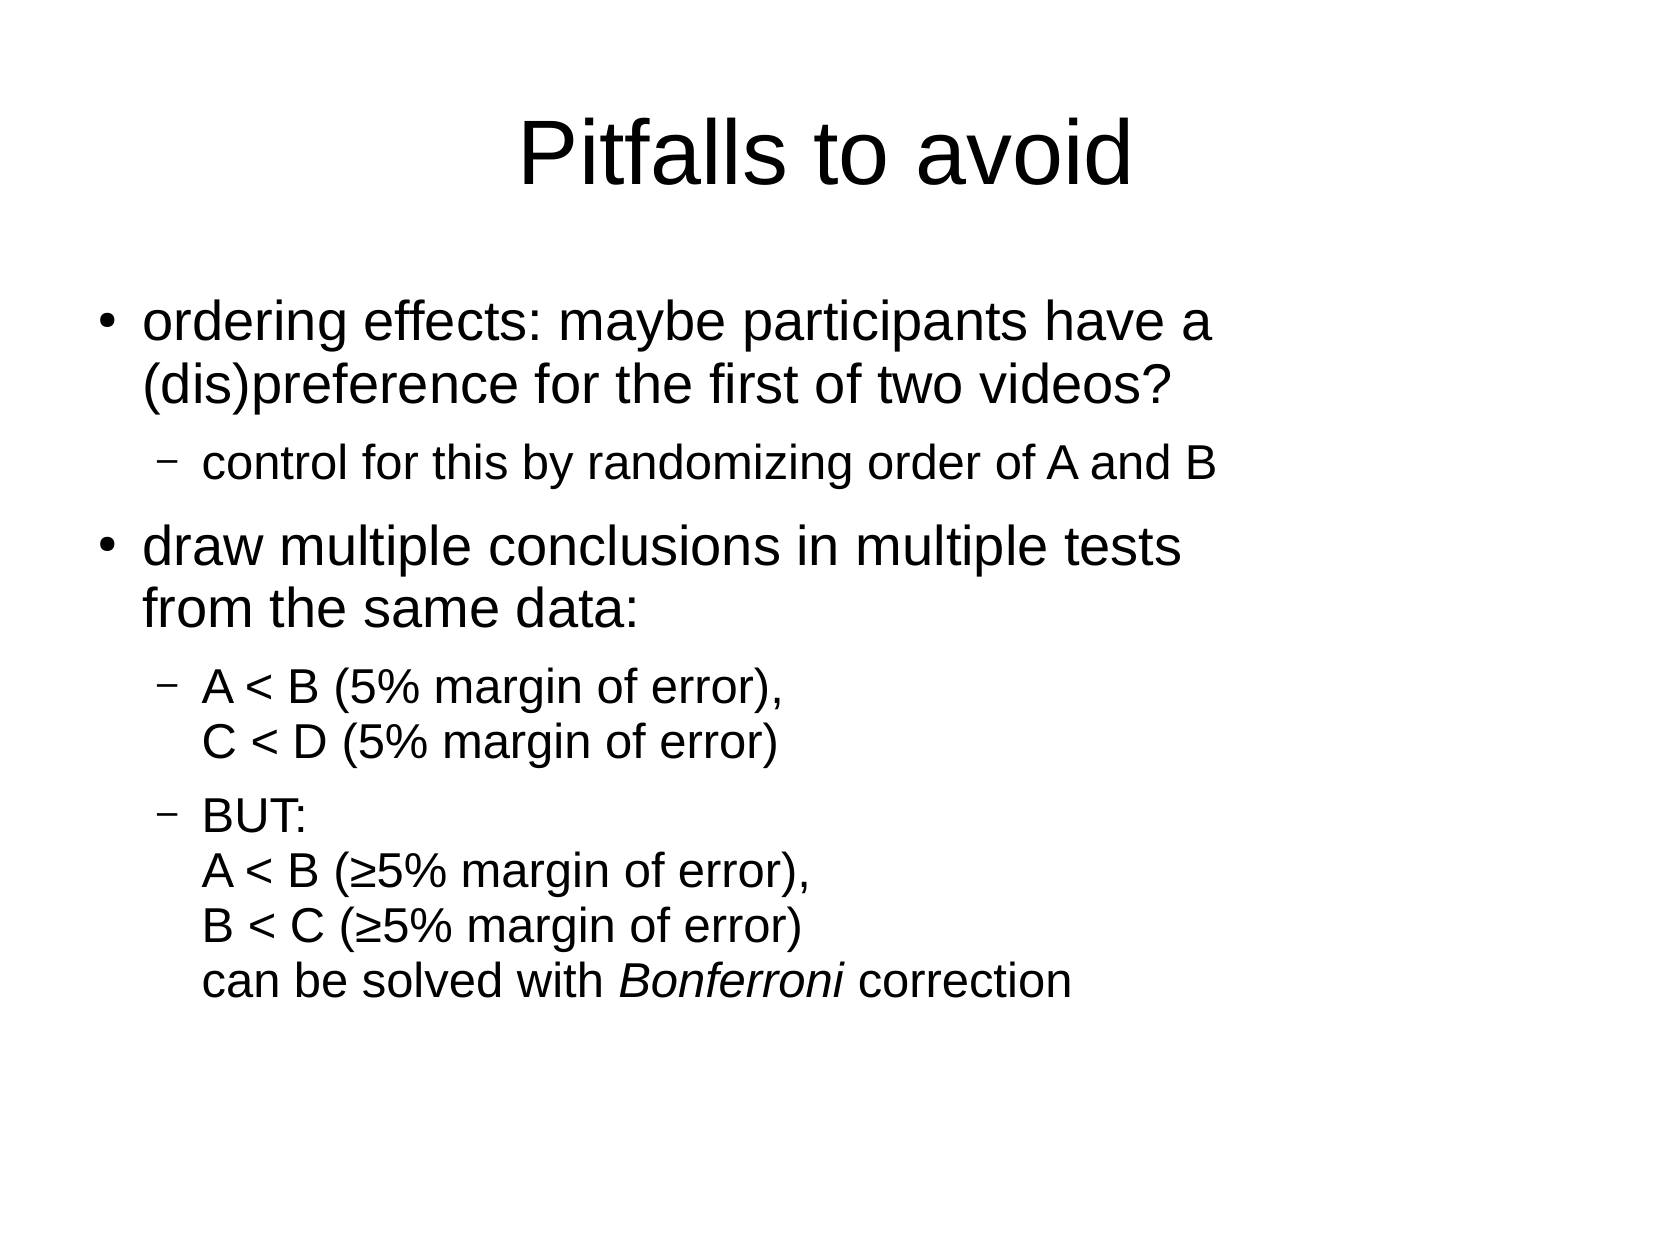

# Pitfalls to avoid
ordering effects: maybe participants have a (dis)preference for the first of two videos?
control for this by randomizing order of A and B
draw multiple conclusions in multiple tests
from the same data:
A < B (5% margin of error),
C < D (5% margin of error)
BUT:
A < B (≥5% margin of error),
B < C (≥5% margin of error)
can be solved with Bonferroni correction